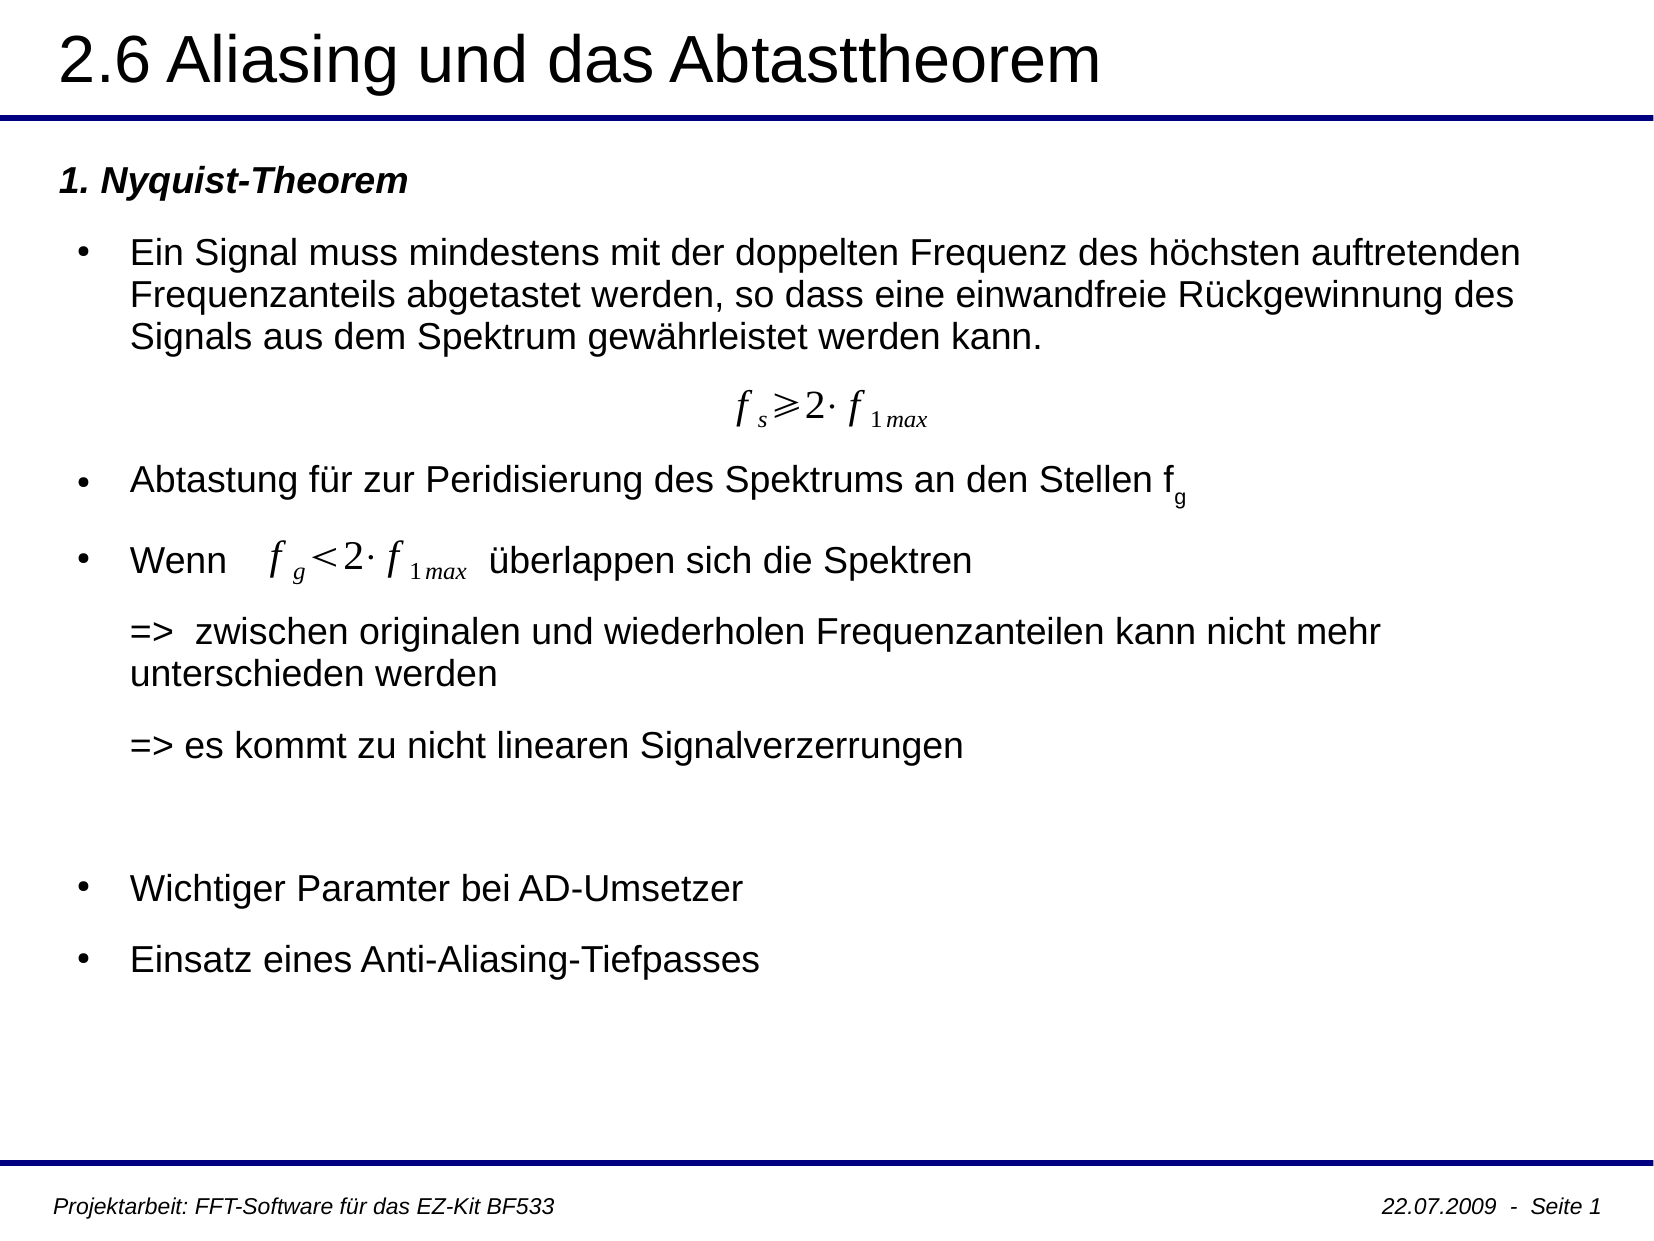

# 2.6 Aliasing und das Abtasttheorem
1. Nyquist-Theorem
Ein Signal muss mindestens mit der doppelten Frequenz des höchsten auftretenden Frequenzanteils abgetastet werden, so dass eine einwandfreie Rückgewinnung des Signals aus dem Spektrum gewährleistet werden kann.
Abtastung für zur Peridisierung des Spektrums an den Stellen fg
Wenn überlappen sich die Spektren
=> zwischen originalen und wiederholen Frequenzanteilen kann nicht mehr unterschieden werden
=> es kommt zu nicht linearen Signalverzerrungen
Wichtiger Paramter bei AD-Umsetzer
Einsatz eines Anti-Aliasing-Tiefpasses
Projektarbeit: FFT-Software für das EZ-Kit BF533										 		22.07.2009 - Seite 1